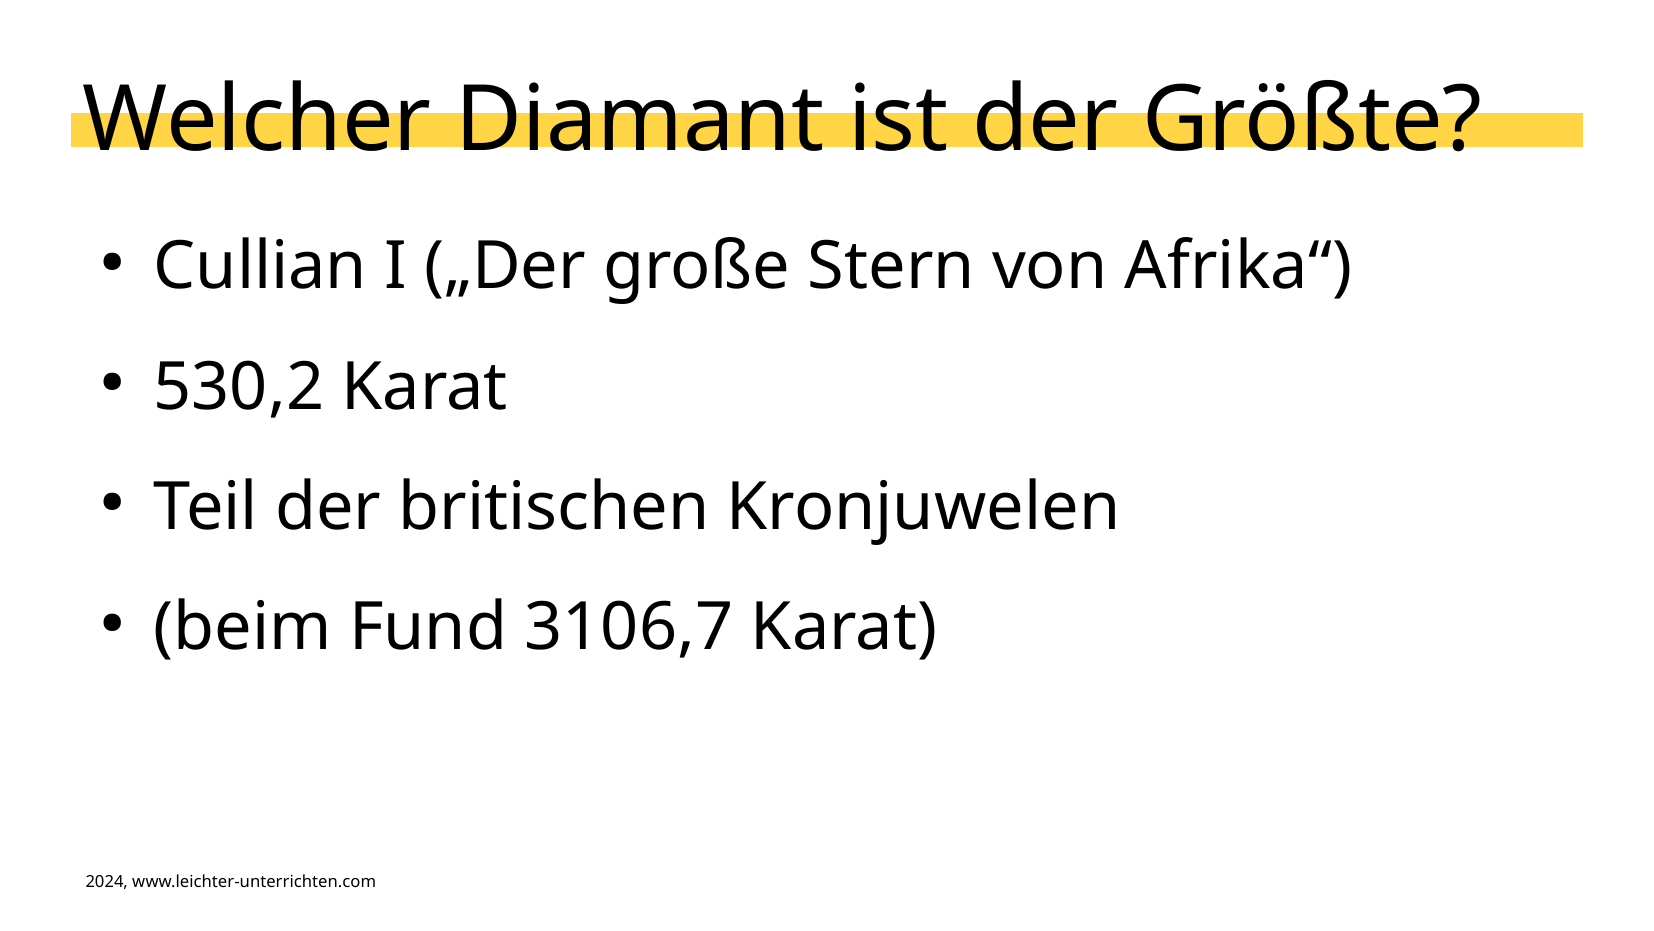

# Welcher Diamant ist der Größte?
Cullian I („Der große Stern von Afrika“)
530,2 Karat
Teil der britischen Kronjuwelen
(beim Fund 3106,7 Karat)